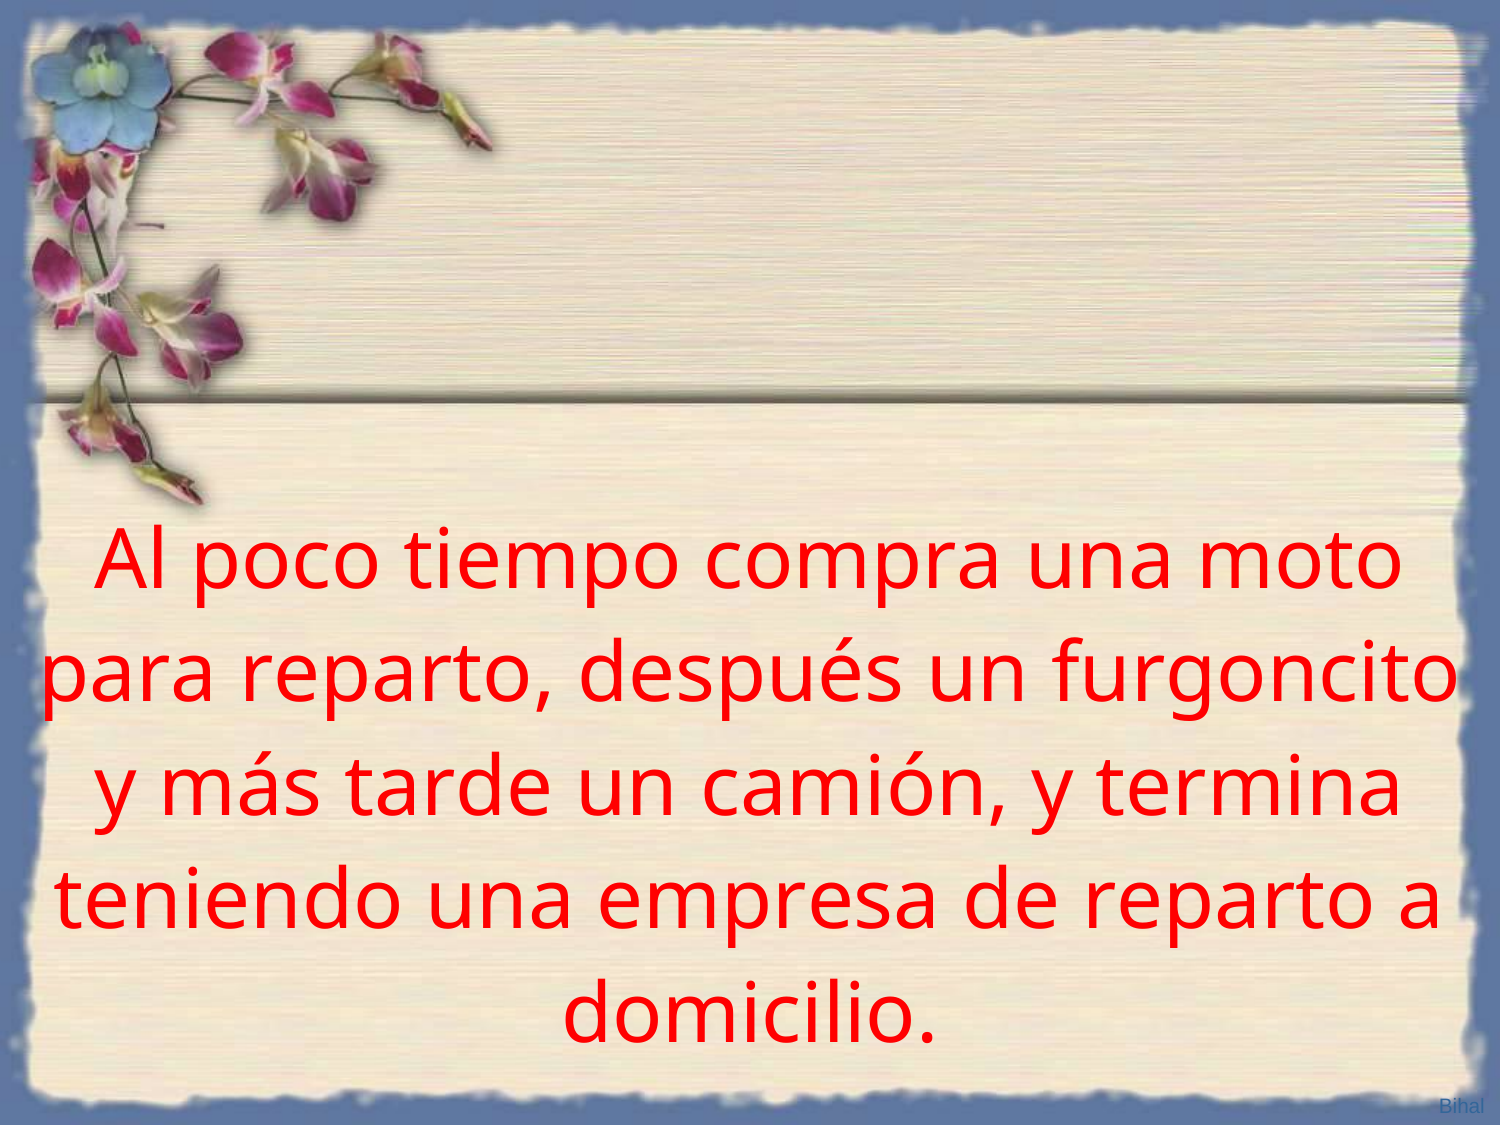

# Al poco tiempo compra una moto para reparto, después un furgoncito y más tarde un camión, y termina teniendo una empresa de reparto a domicilio.
Bihal